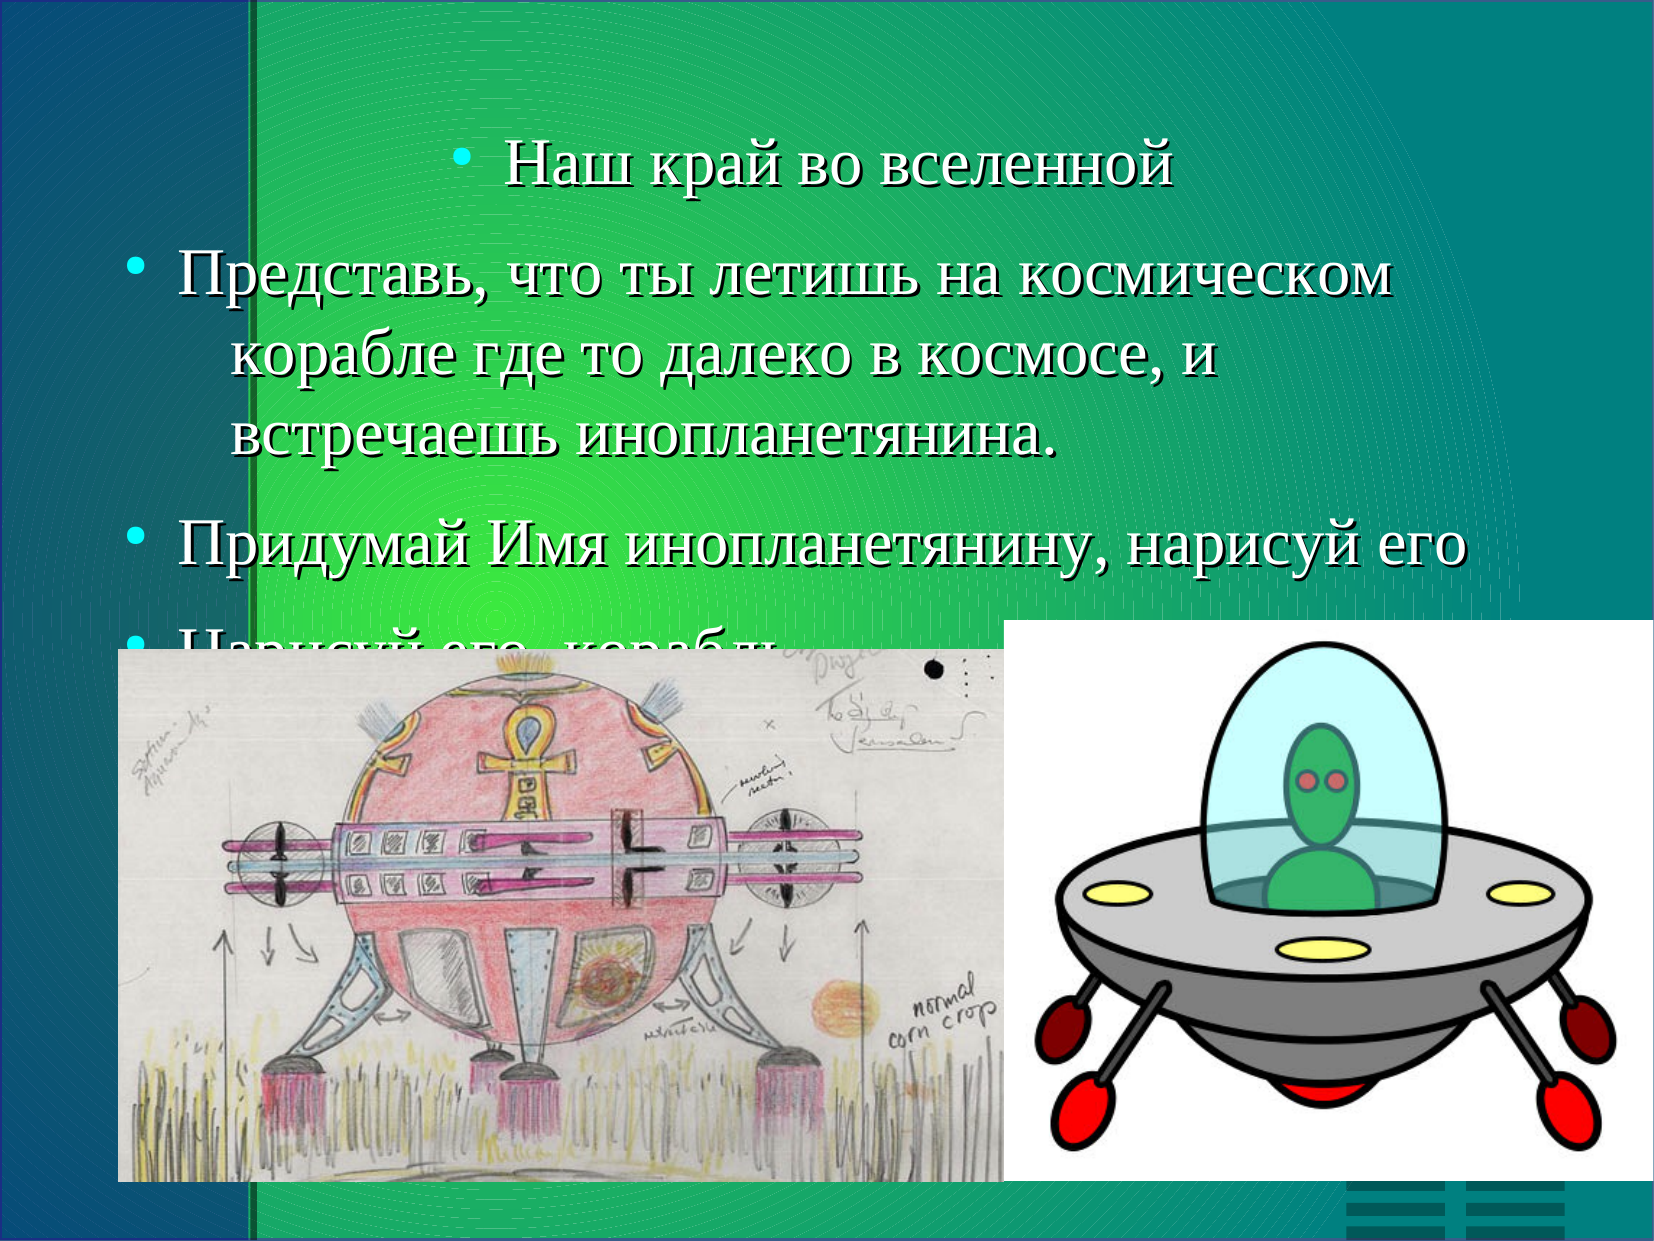

#
Наш край во вселенной
Представь, что ты летишь на космическом корабле где то далеко в космосе, и встречаешь инопланетянина.
Придумай Имя инопланетянину, нарисуй его
Нарисуй его корабль